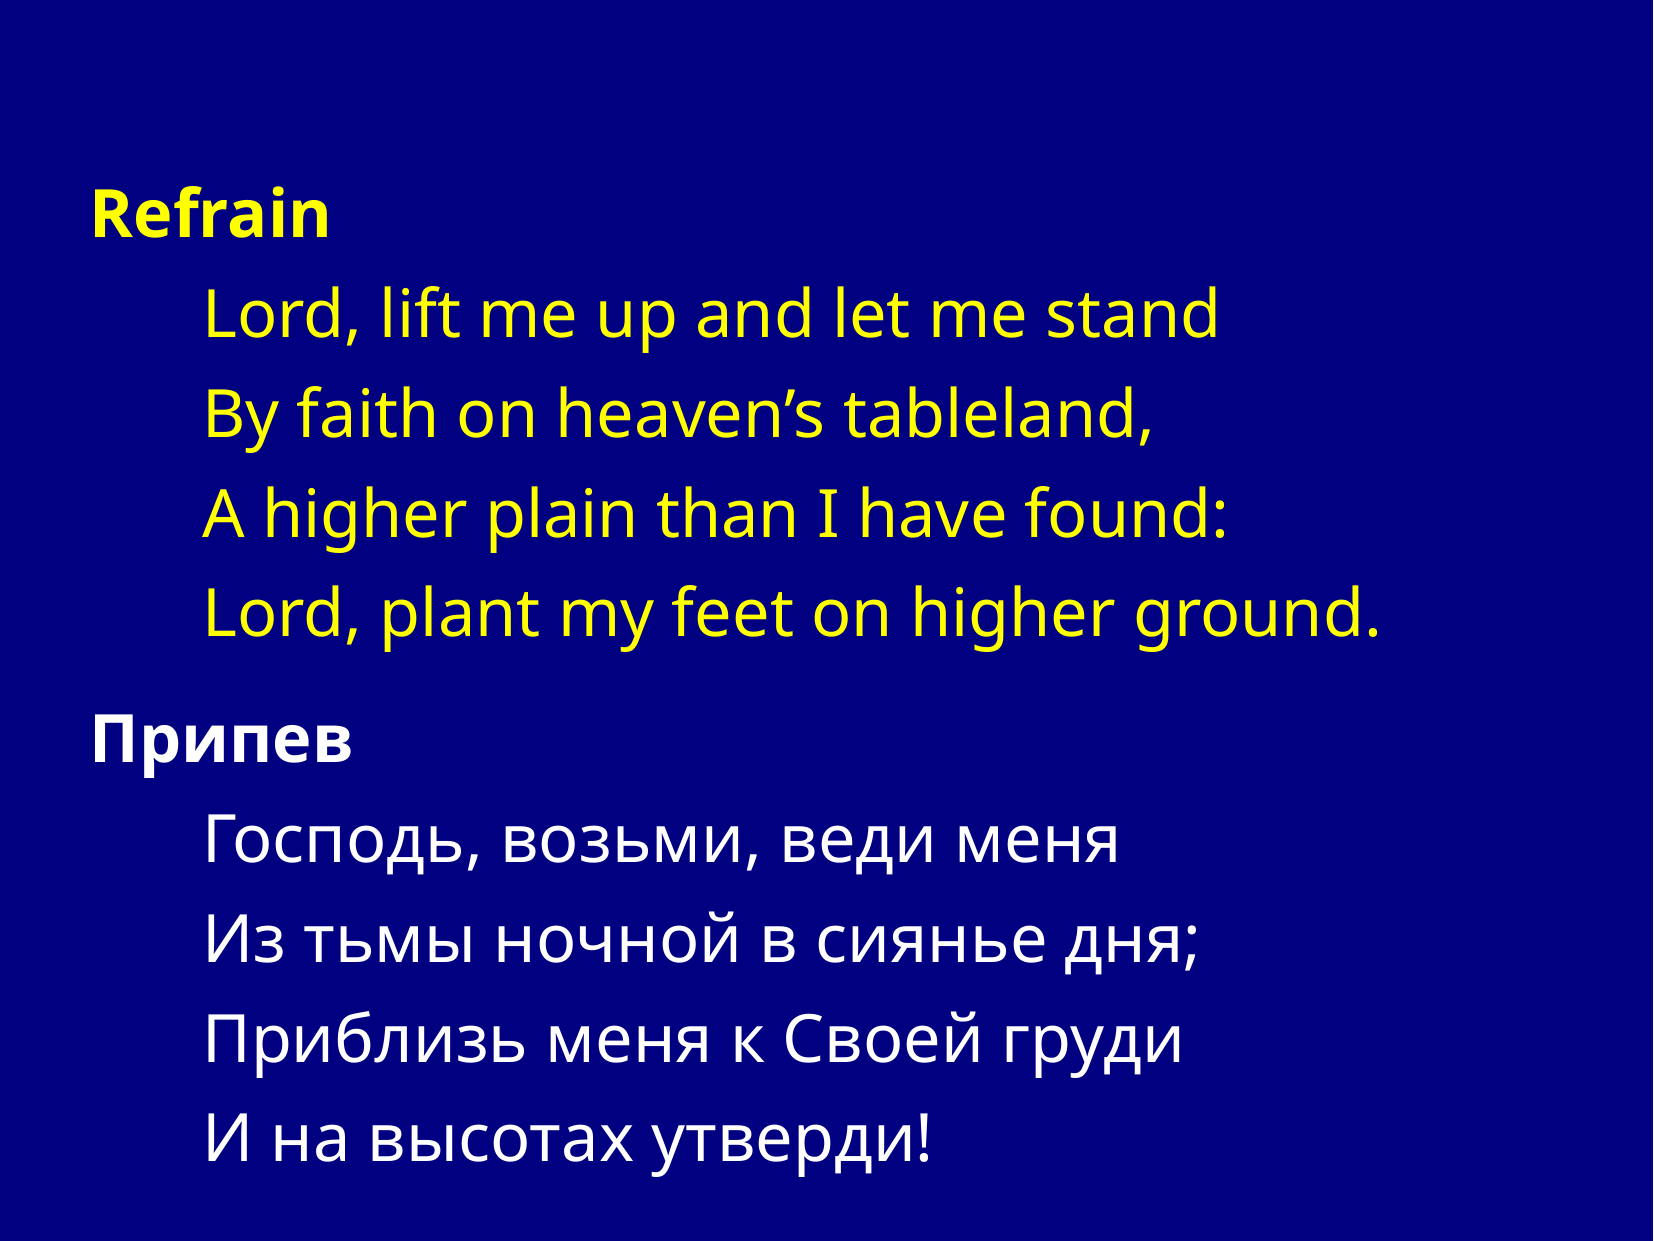

Refrain
	Lord, lift me up and let me stand
	By faith on heaven’s tableland,
	A higher plain than I have found:
	Lord, plant my feet on higher ground.
Припев
	Господь, возьми, веди меня
	Из тьмы ночной в сиянье дня;
	Приблизь меня к Своей груди
	И на высотах утверди!